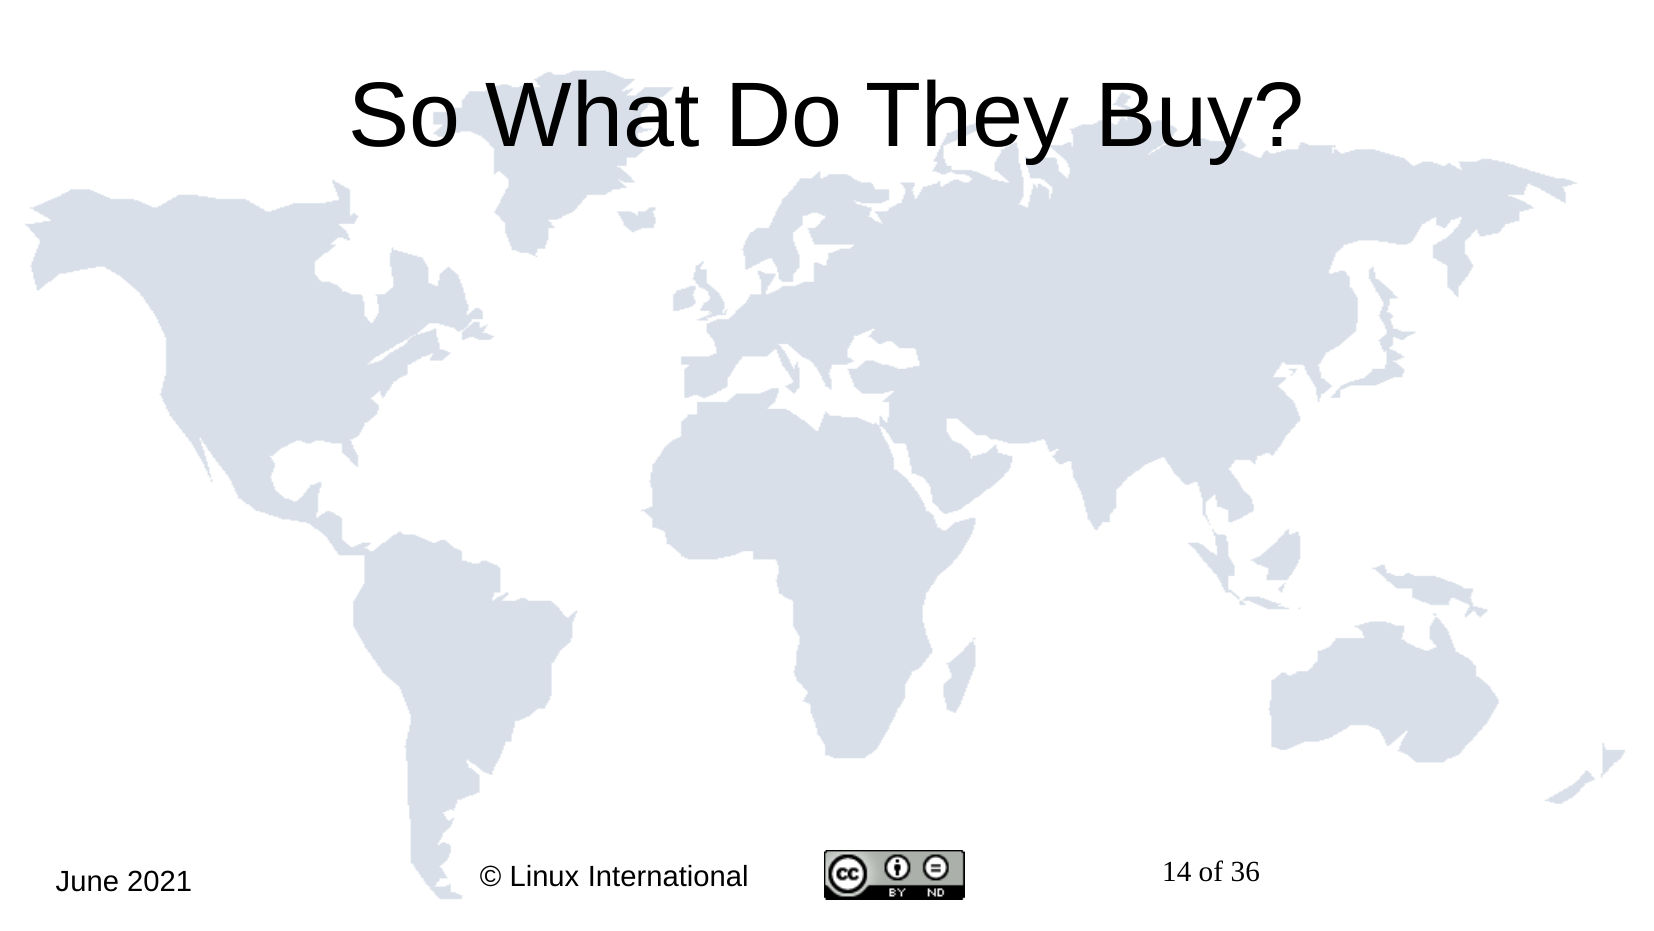

# So What Do They Buy?
14